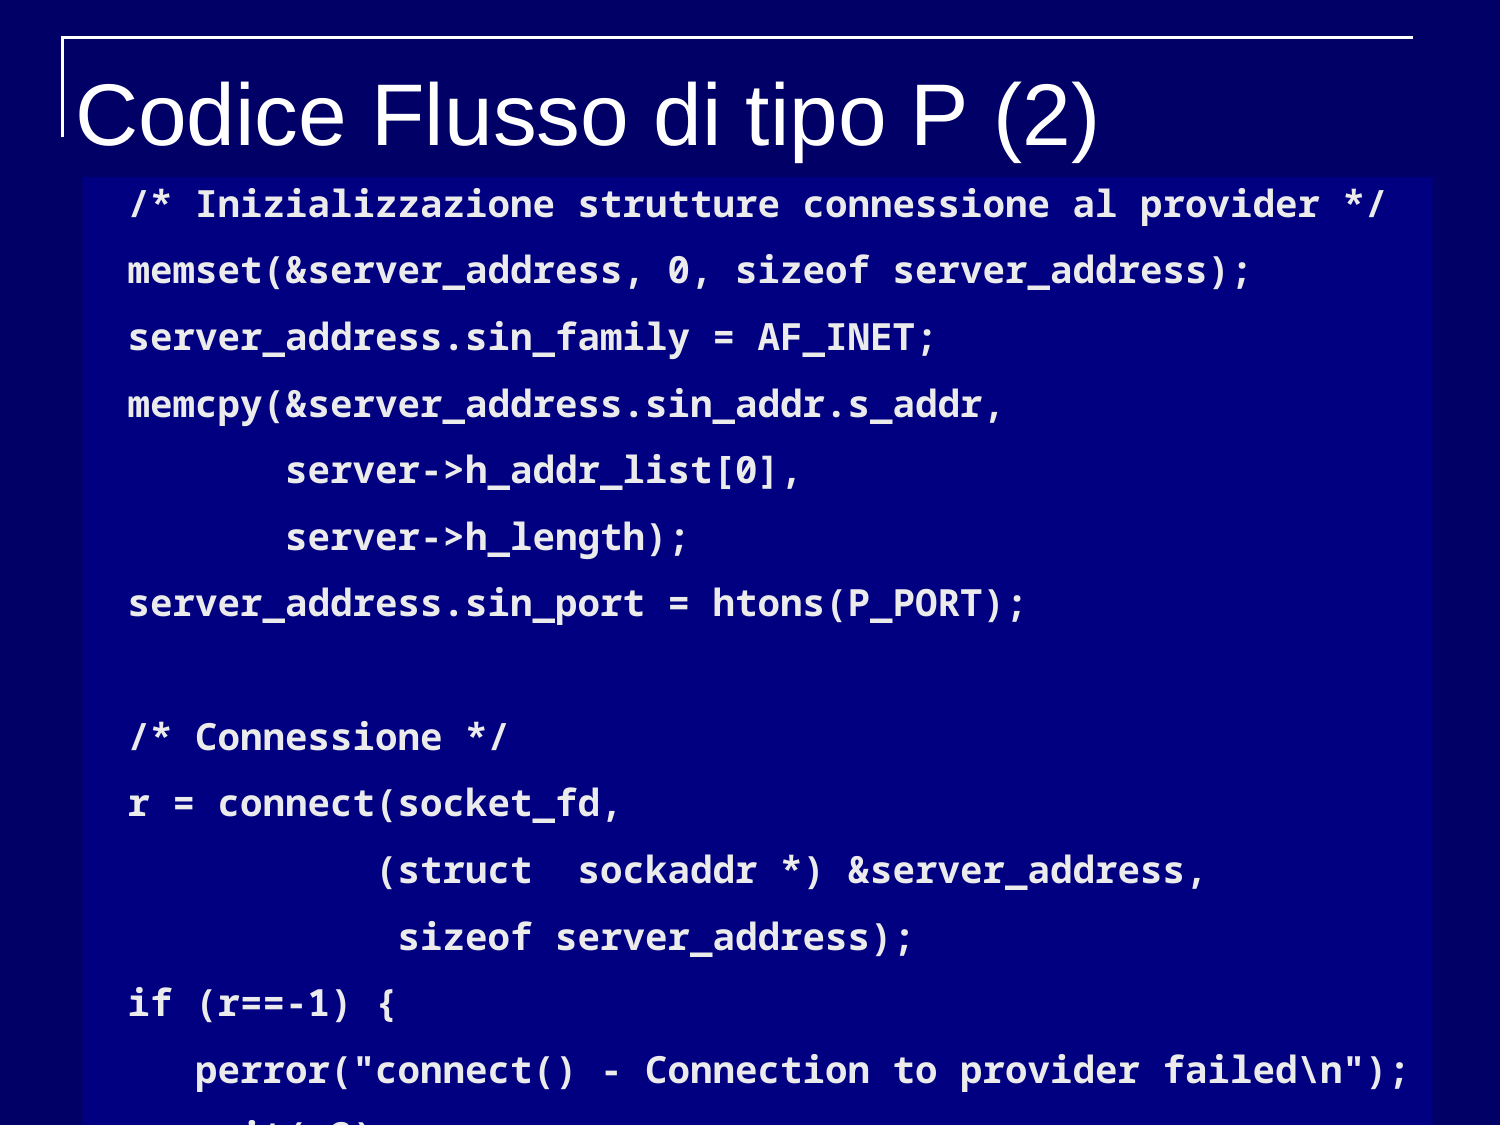

# Codice Flusso di tipo P (2)
 /* Inizializzazione strutture connessione al provider */
 memset(&server_address, 0, sizeof server_address);
 server_address.sin_family = AF_INET;
 memcpy(&server_address.sin_addr.s_addr,
 server->h_addr_list[0],
 server->h_length);
 server_address.sin_port = htons(P_PORT);
 /* Connessione */
 r = connect(socket_fd,
 (struct sockaddr *) &server_address,
 sizeof server_address);
 if (r==-1) {
 perror("connect() - Connection to provider failed\n");
 exit(-2);
 }